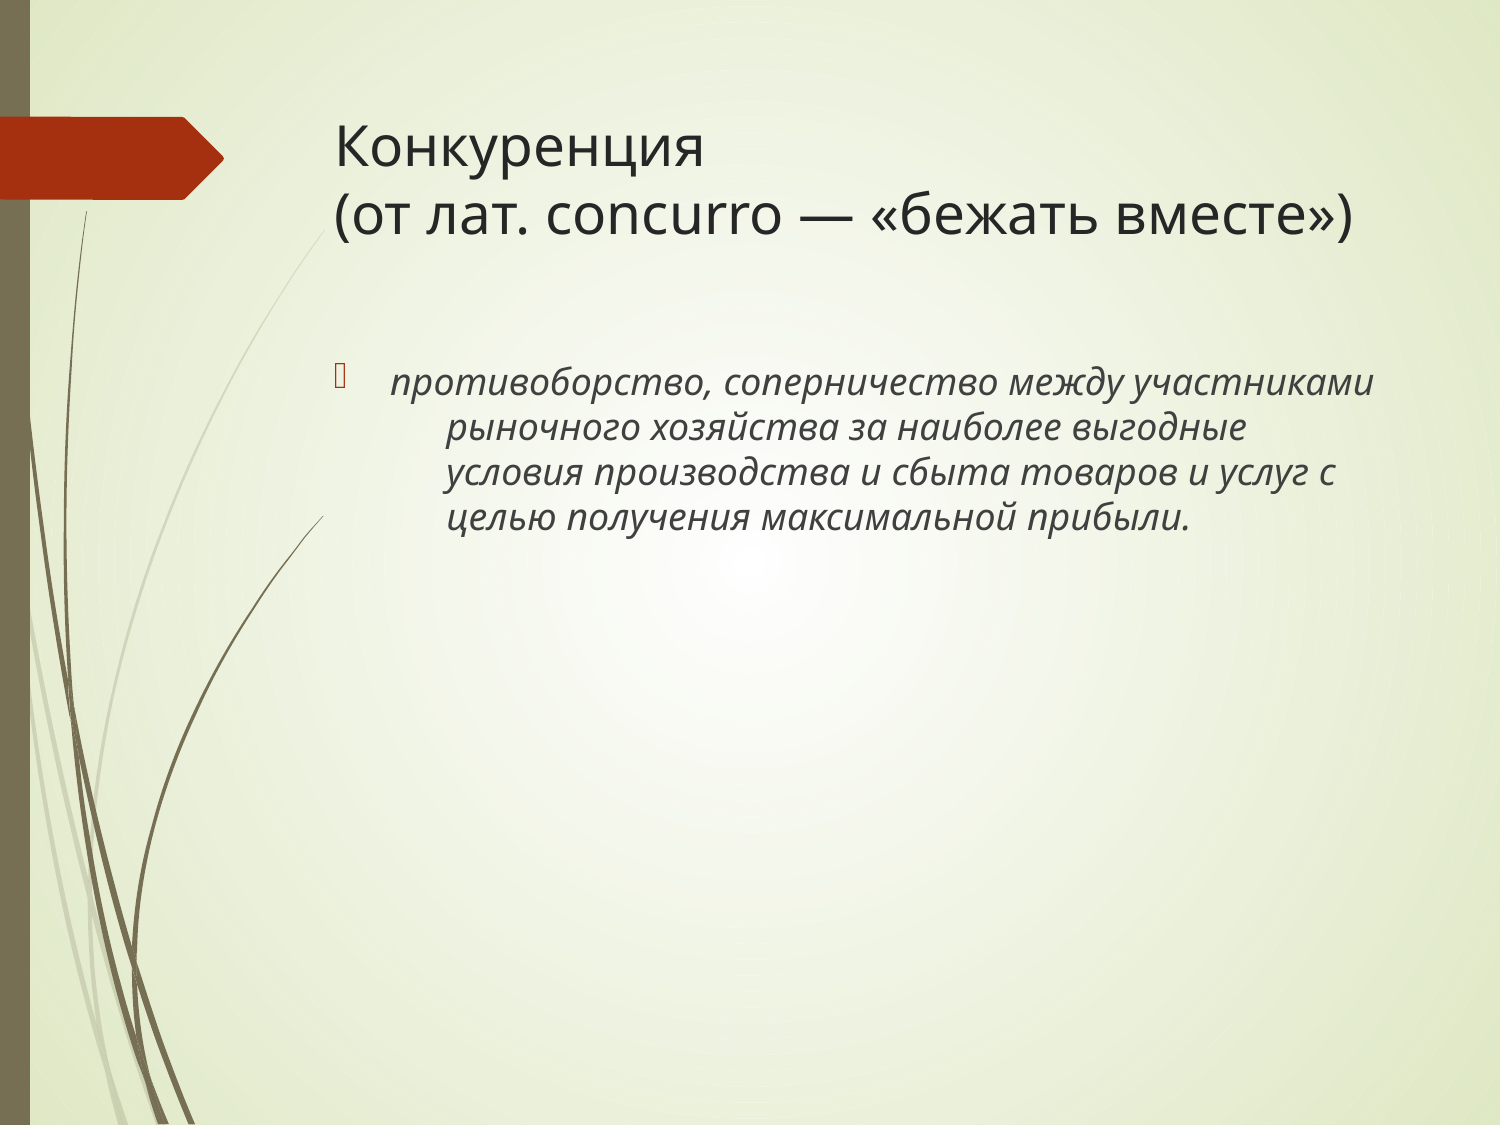

# Конкуренция (от лат. concurro — «бежать вместе»)
противоборство, соперничество между участниками рыночного хозяйства за наиболее выгодные условия производства и сбыта товаров и услуг с целью получения максимальной прибыли.